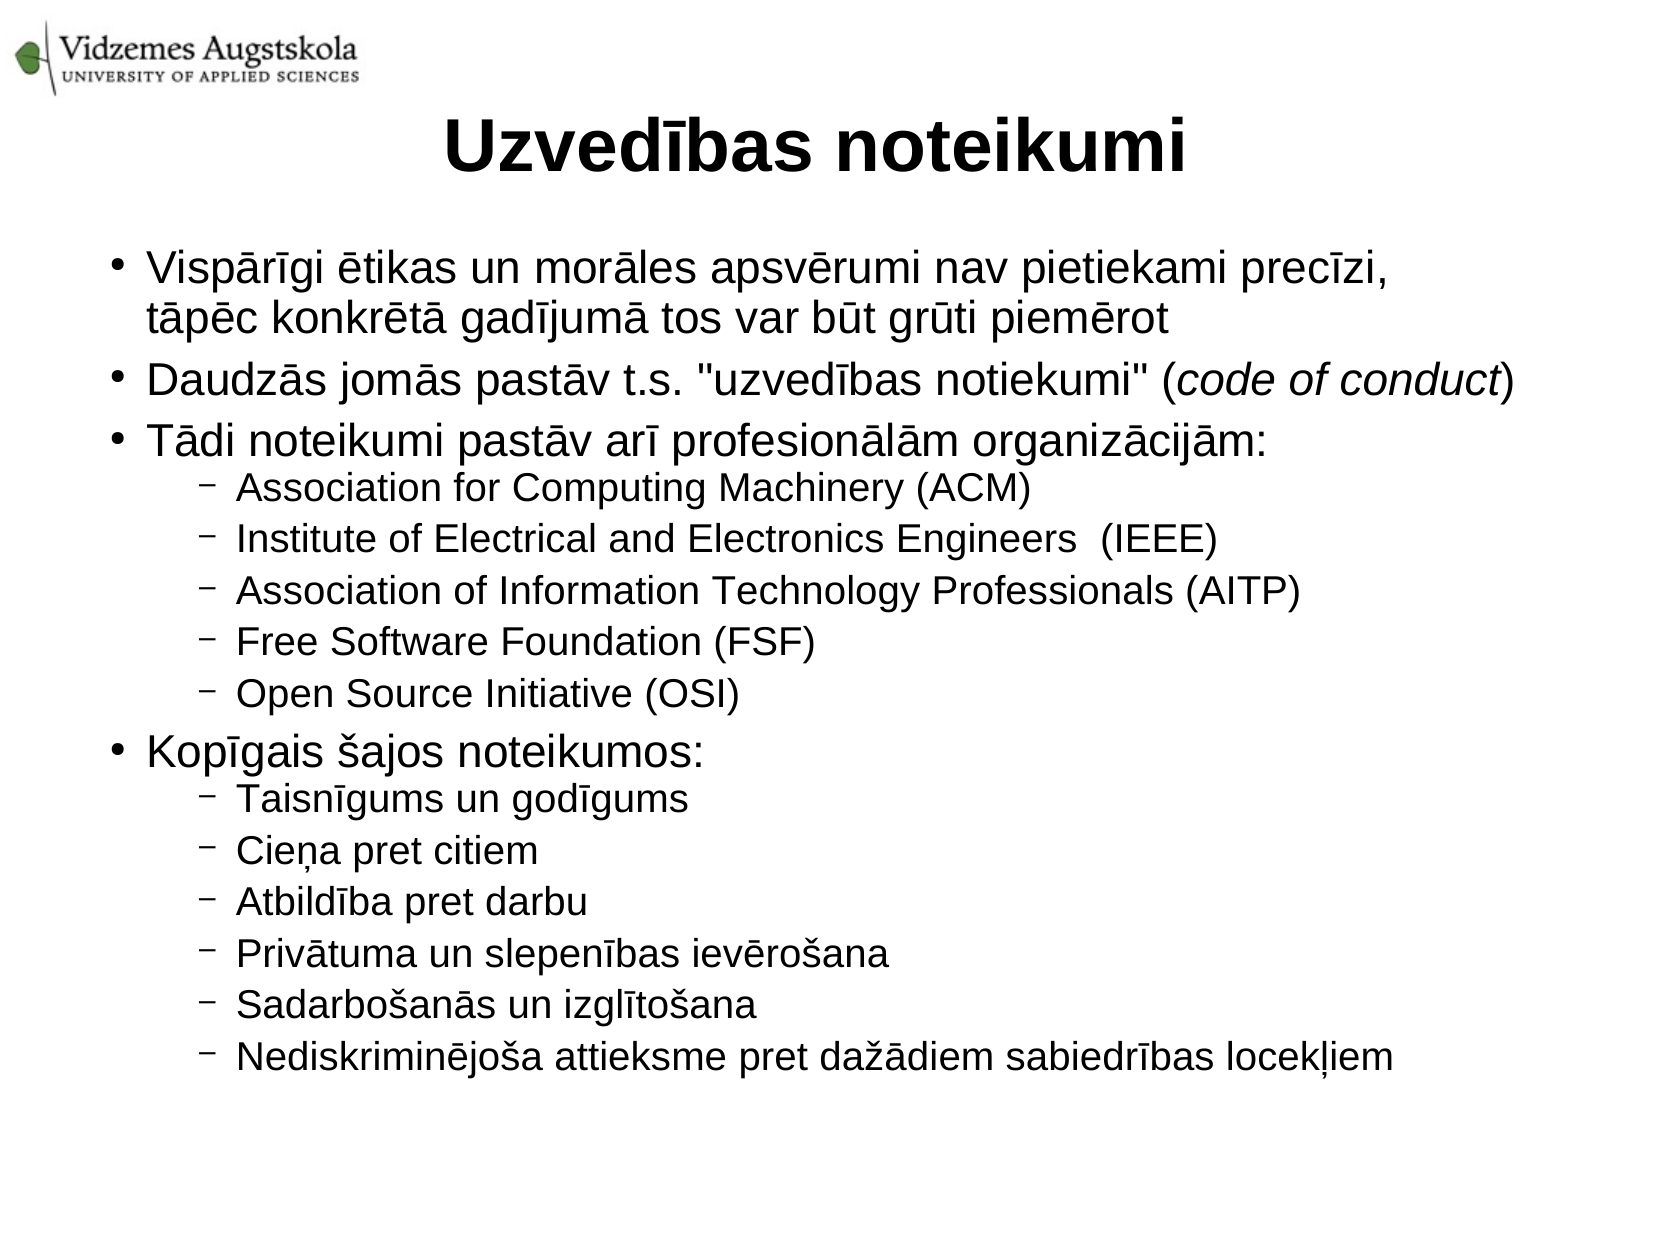

# Uzvedības noteikumi
Vispārīgi ētikas un morāles apsvērumi nav pietiekami precīzi,
tāpēc konkrētā gadījumā tos var būt grūti piemērot
Daudzās jomās pastāv t.s. "uzvedības notiekumi" (code of conduct)
Tādi noteikumi pastāv arī profesionālām organizācijām:
Association for Computing Machinery (ACM)
Institute of Electrical and Electronics Engineers (IEEE)
Association of Information Technology Professionals (AITP)
Free Software Foundation (FSF)
Open Source Initiative (OSI)
Kopīgais šajos noteikumos:
Taisnīgums un godīgums
Cieņa pret citiem
Atbildība pret darbu
Privātuma un slepenības ievērošana
Sadarbošanās un izglītošana
Nediskriminējoša attieksme pret dažādiem sabiedrības locekļiem